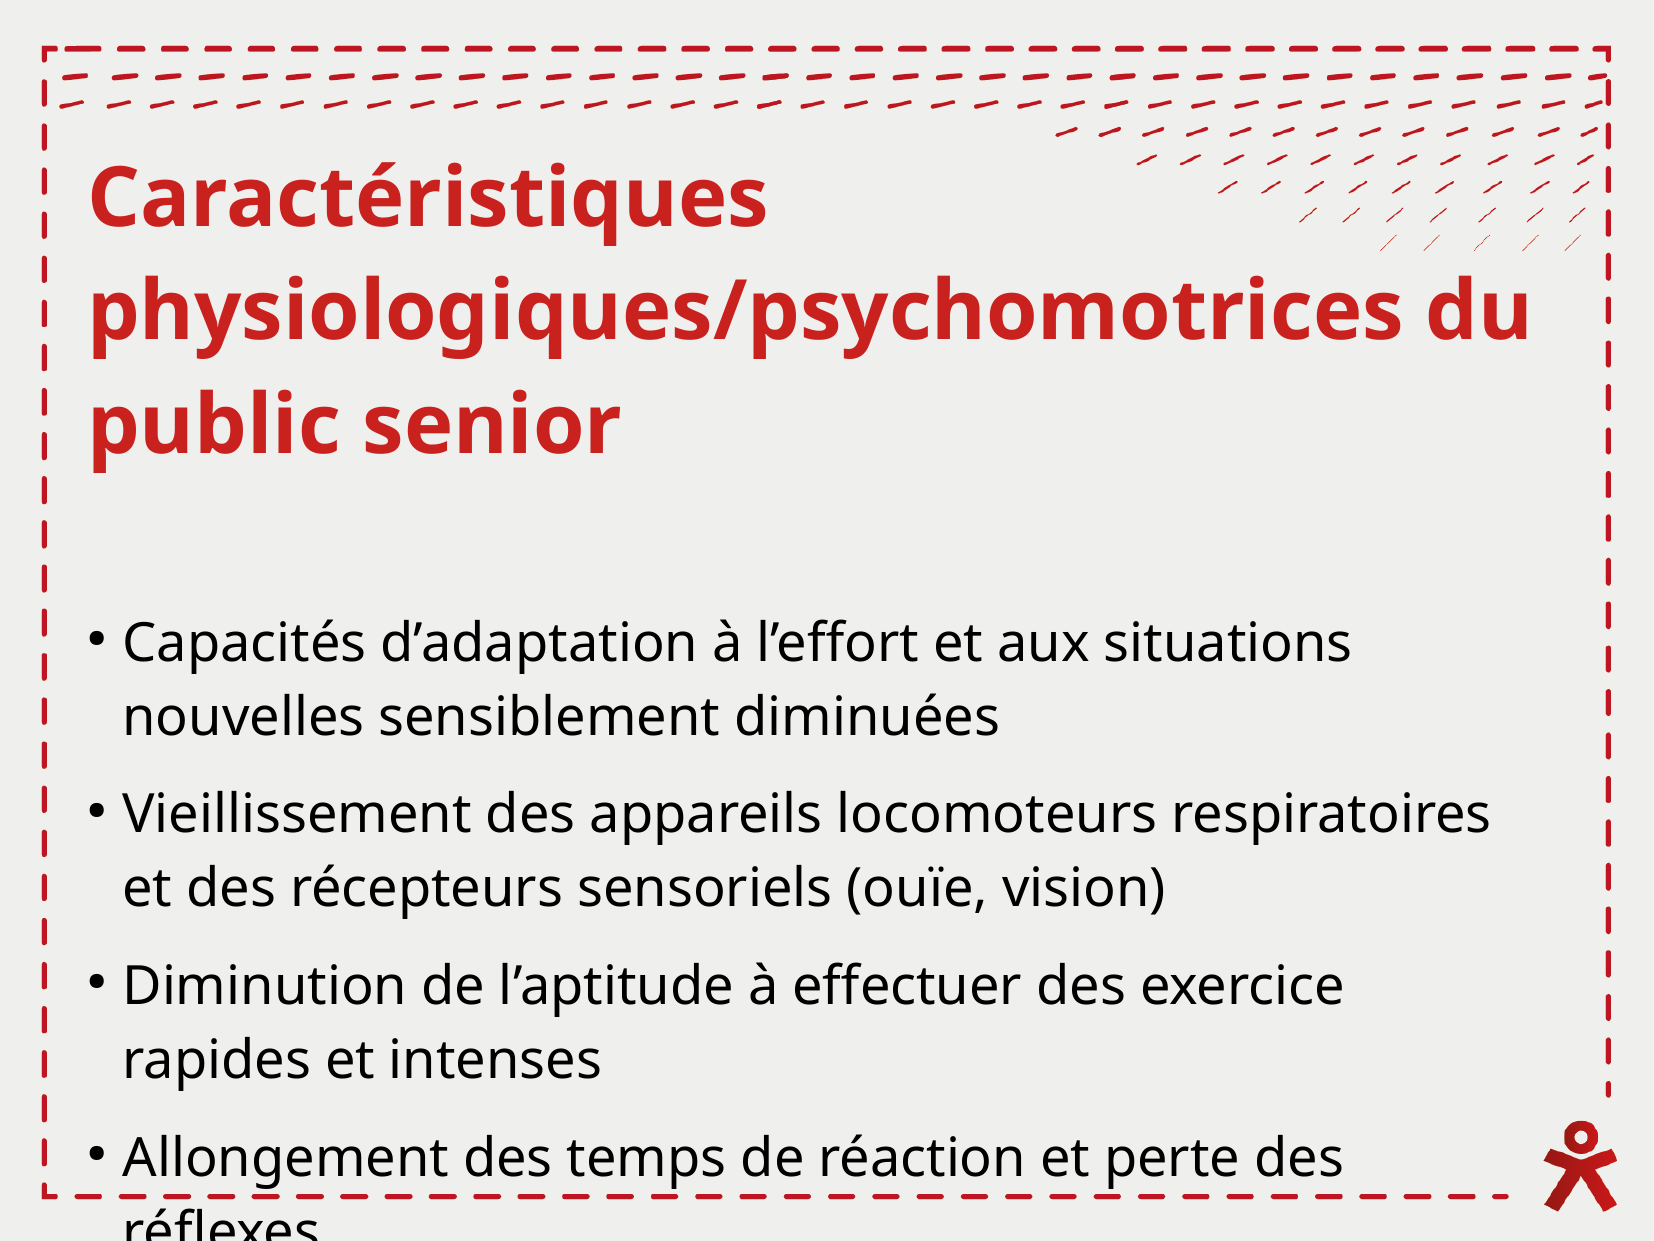

Caractéristiques physiologiques/psychomotrices du public senior
Capacités d’adaptation à l’effort et aux situations nouvelles sensiblement diminuées
Vieillissement des appareils locomoteurs respiratoires et des récepteurs sensoriels (ouïe, vision)
Diminution de l’aptitude à effectuer des exercice rapides et intenses
Allongement des temps de réaction et perte des réflexes
Diminution de la précision des mouvements.